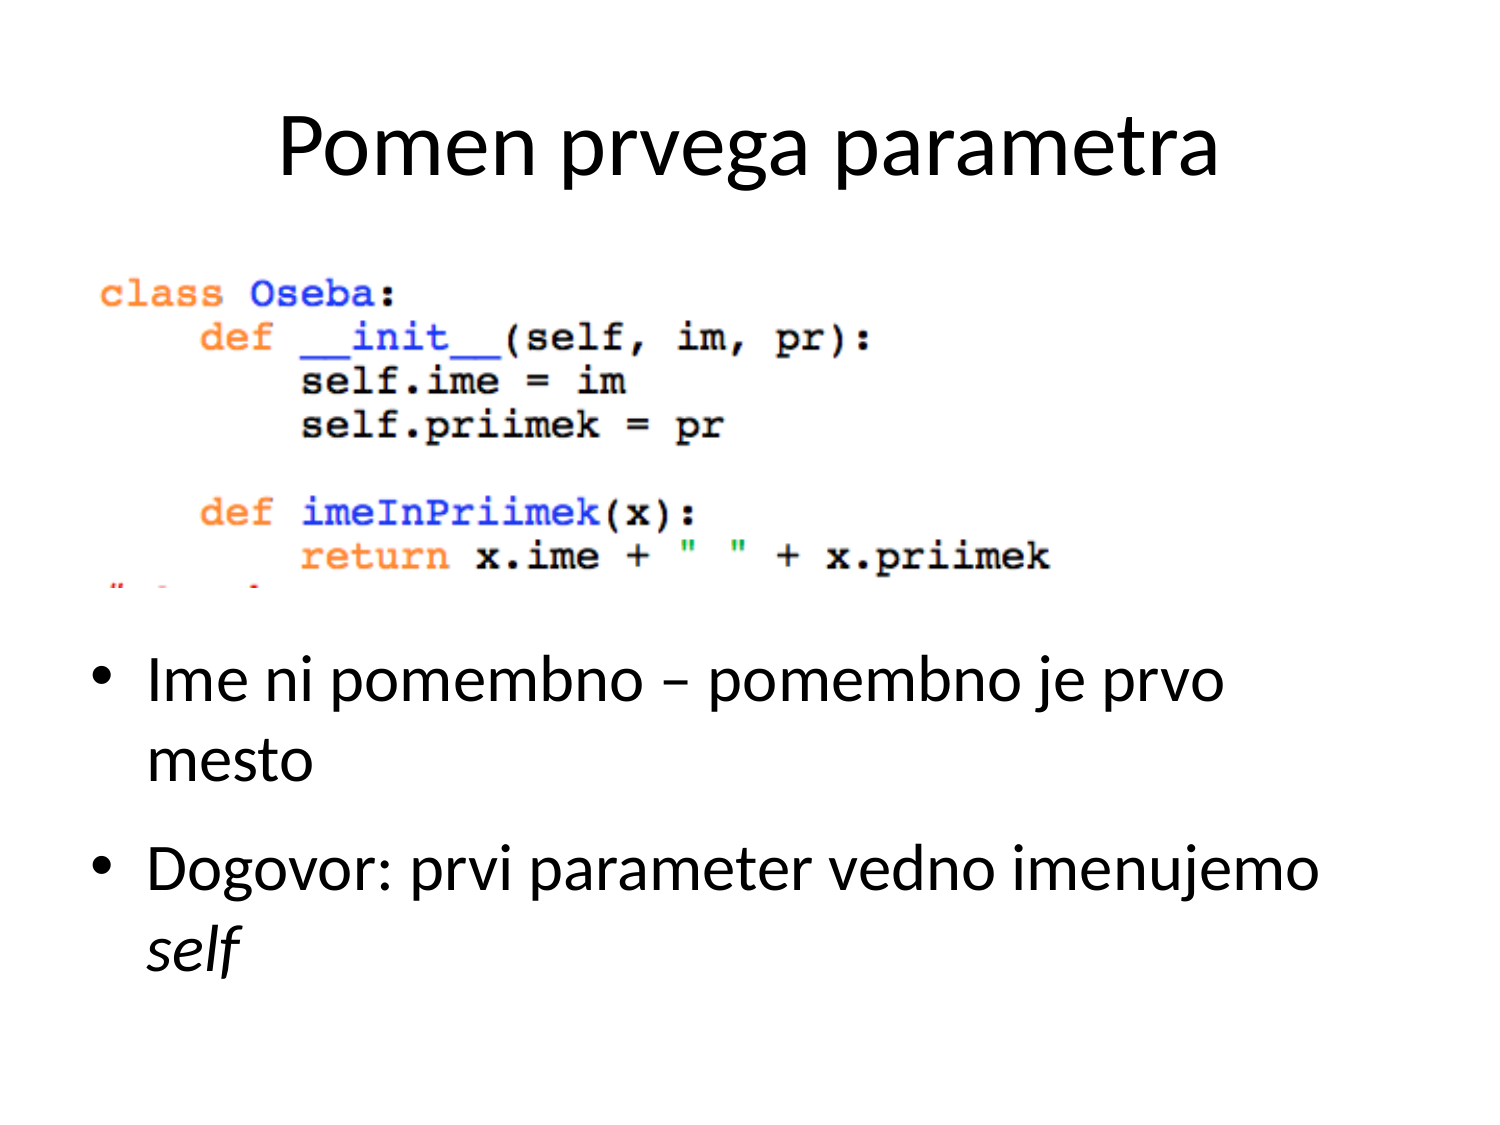

# Pomen prvega parametra
Ime ni pomembno – pomembno je prvo mesto
Dogovor: prvi parameter vedno imenujemo self